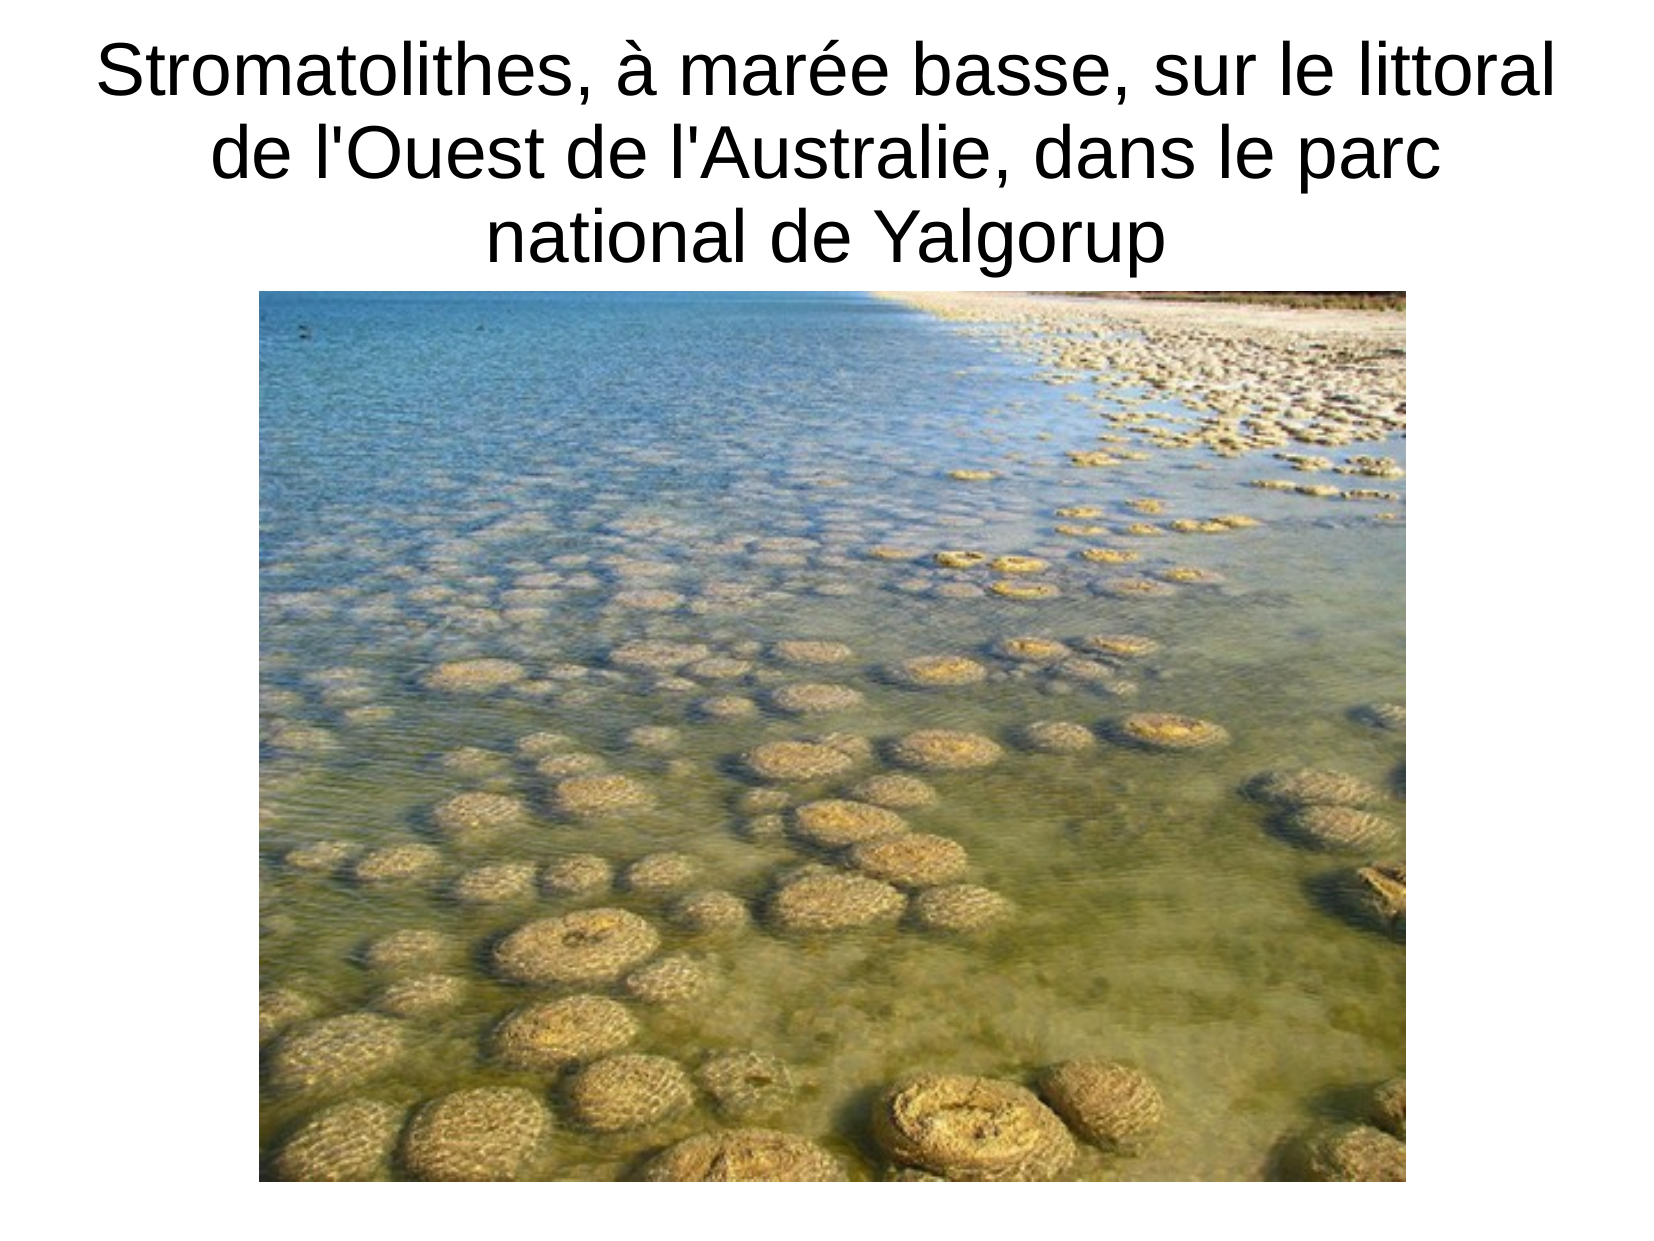

# Stromatolithes, à marée basse, sur le littoral de l'Ouest de l'Australie, dans le parc national de Yalgorup